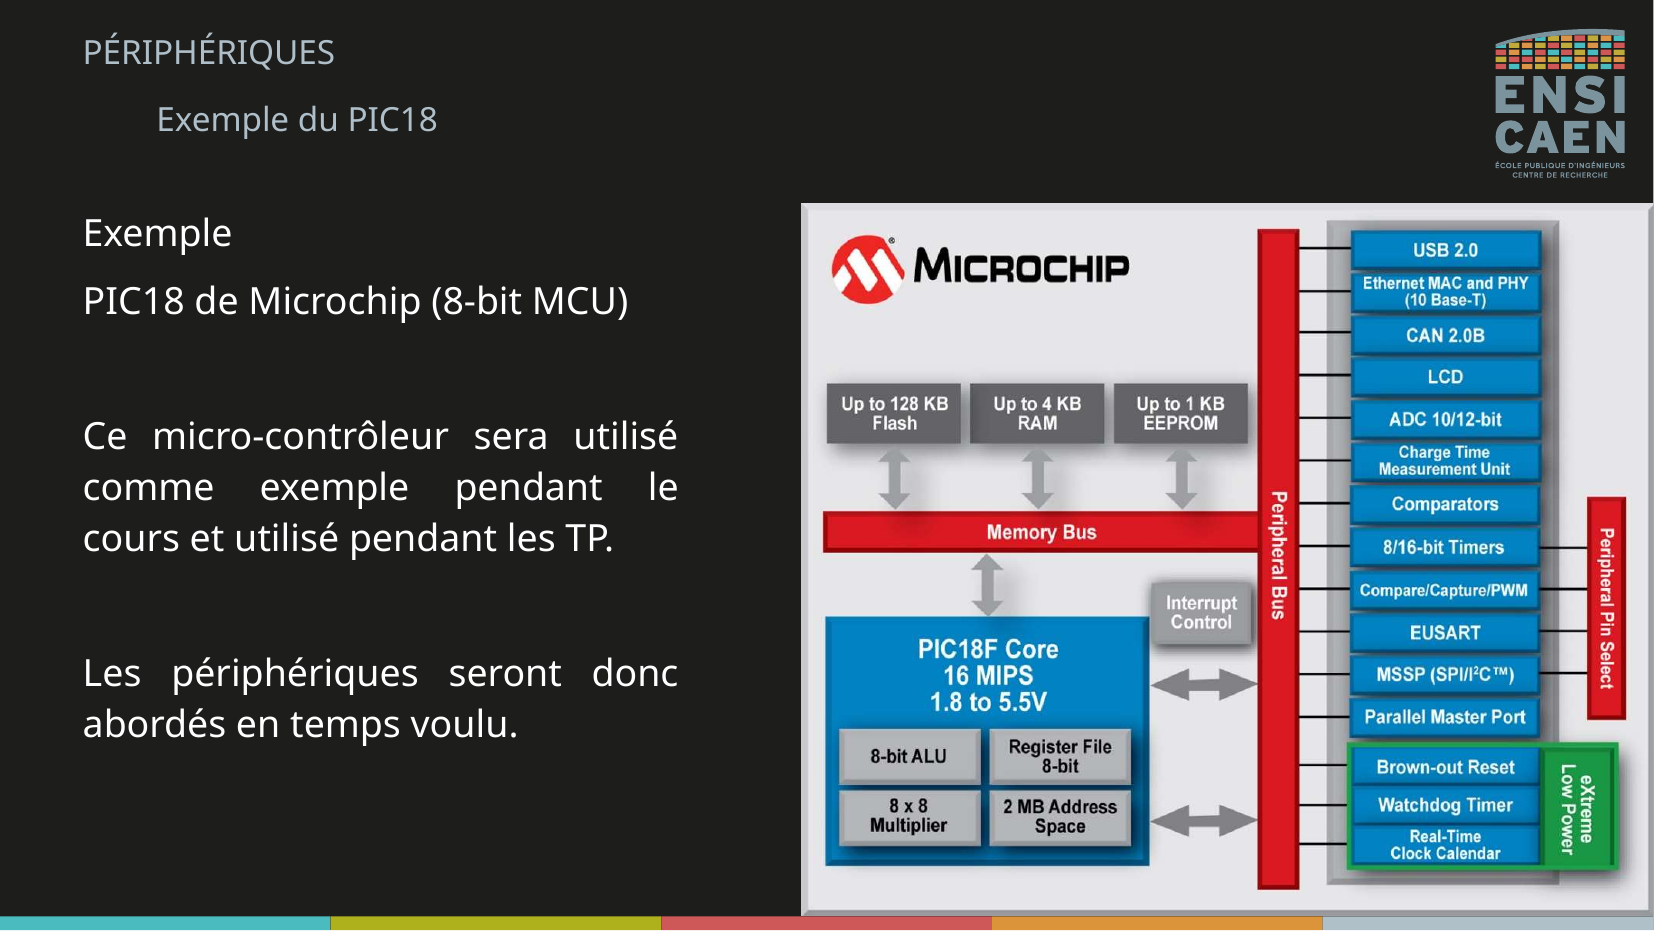

# PÉRIPHÉRIQUES Exemple du PIC18
Exemple
PIC18 de Microchip (8-bit MCU)
Ce micro-contrôleur sera utilisé comme exemple pendant le cours et utilisé pendant les TP.
Les périphériques seront donc abordés en temps voulu.